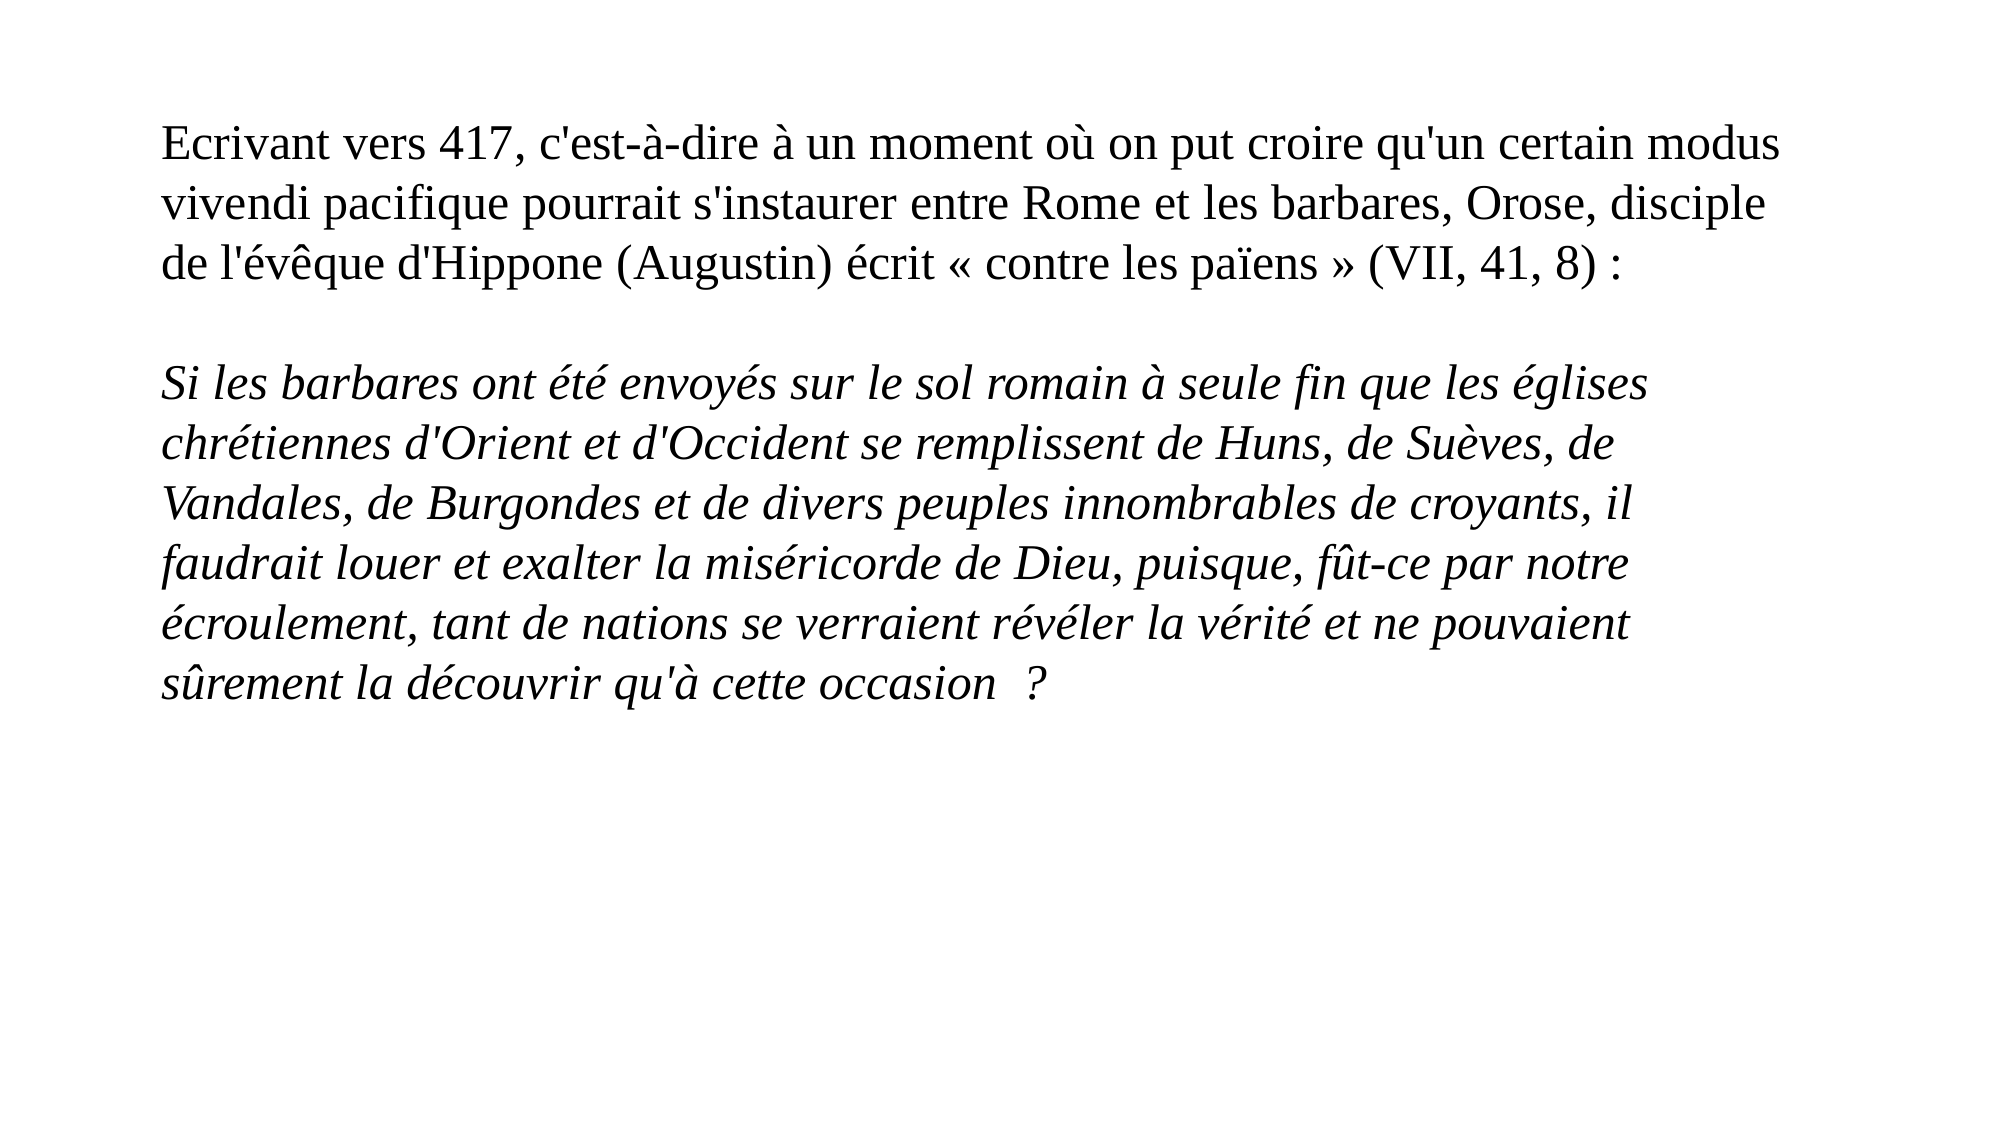

Ecrivant vers 417, c'est-à-dire à un moment où on put croire qu'un certain modus vivendi pacifique pourrait s'instaurer entre Rome et les barbares, Orose, disciple de l'évêque d'Hippone (Augustin) écrit « contre les païens » (VII, 41, 8) :
Si les barbares ont été envoyés sur le sol romain à seule fin que les églises chrétiennes d'Orient et d'Occident se remplissent de Huns, de Suèves, de Vandales, de Burgondes et de divers peuples innombrables de croyants, il faudrait louer et exalter la miséricorde de Dieu, puisque, fût-ce par notre écroulement, tant de nations se verraient révéler la vérité et ne pouvaient sûrement la découvrir qu'à cette occasion ?